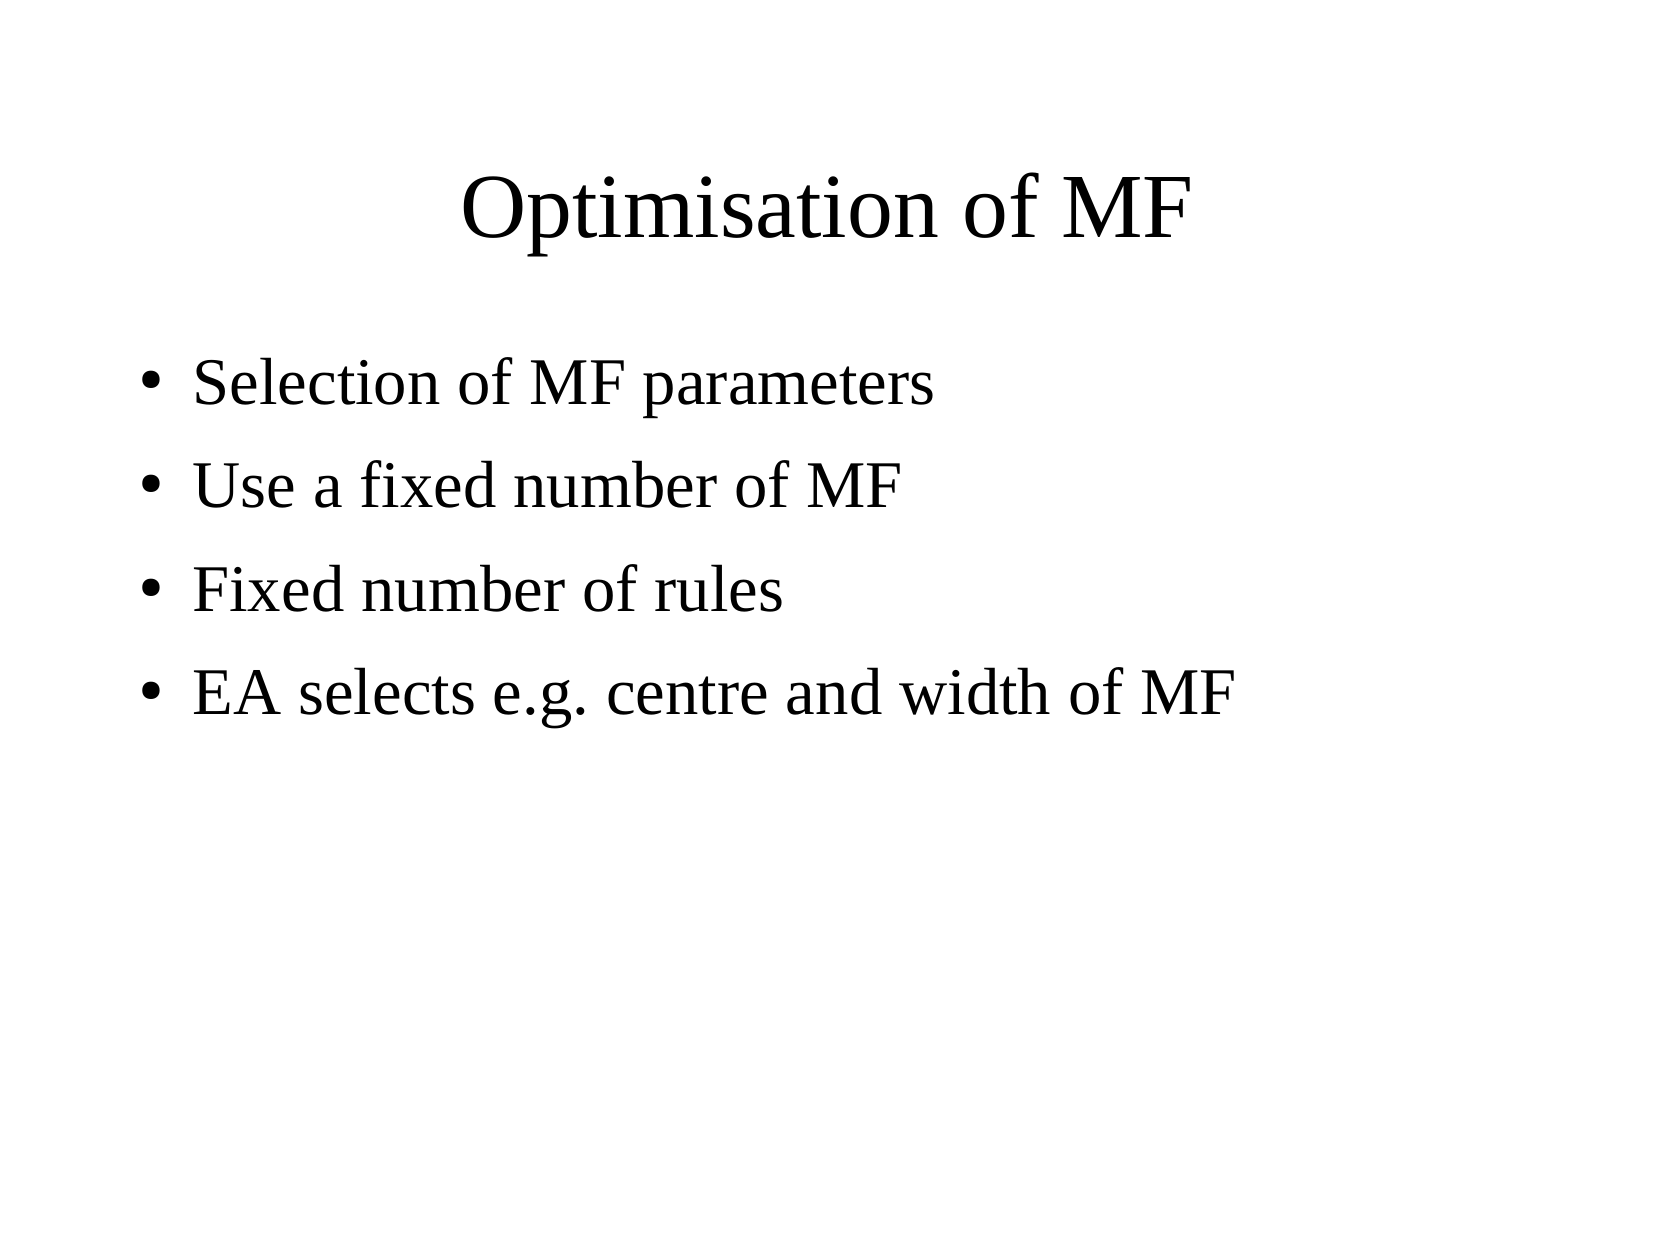

# Optimisation of MF
Selection of MF parameters
Use a fixed number of MF
Fixed number of rules
EA selects e.g. centre and width of MF